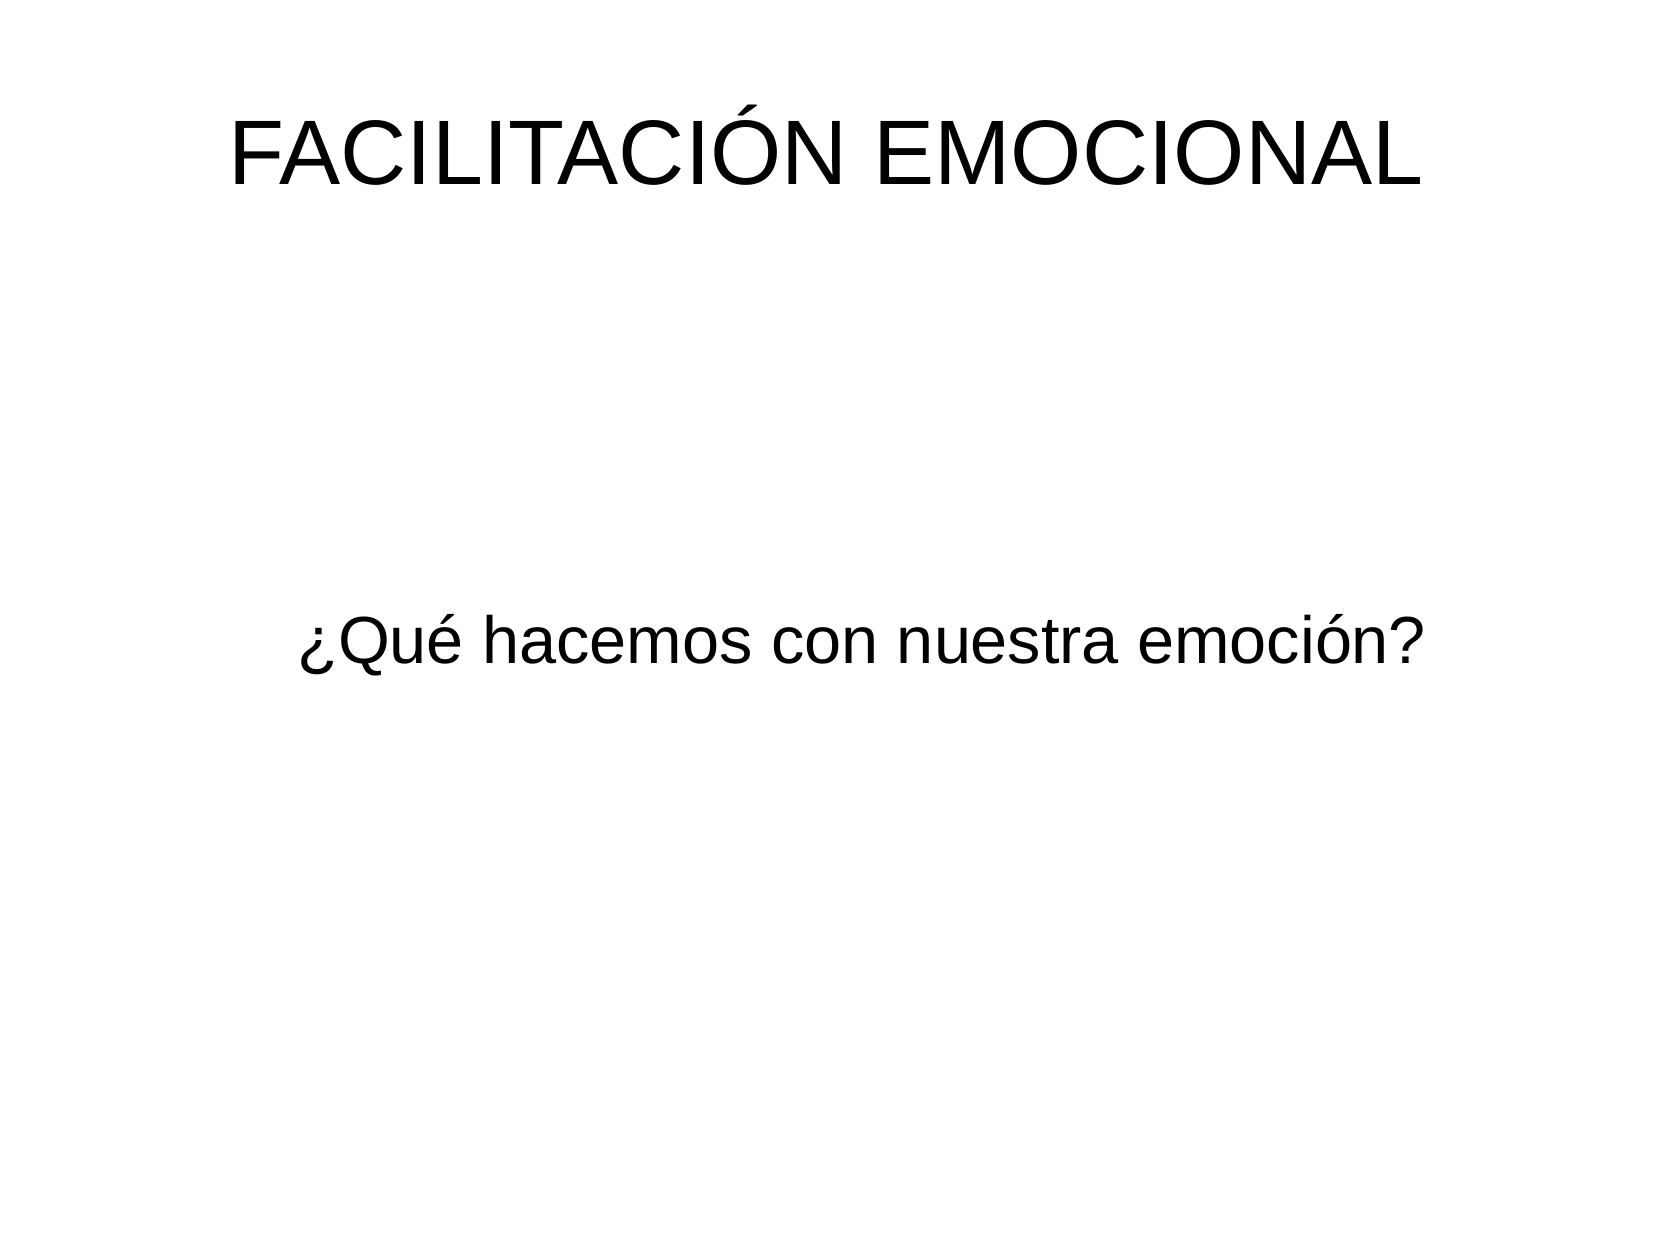

# FACILITACIÓN EMOCIONAL
¿Qué hacemos con nuestra emoción?